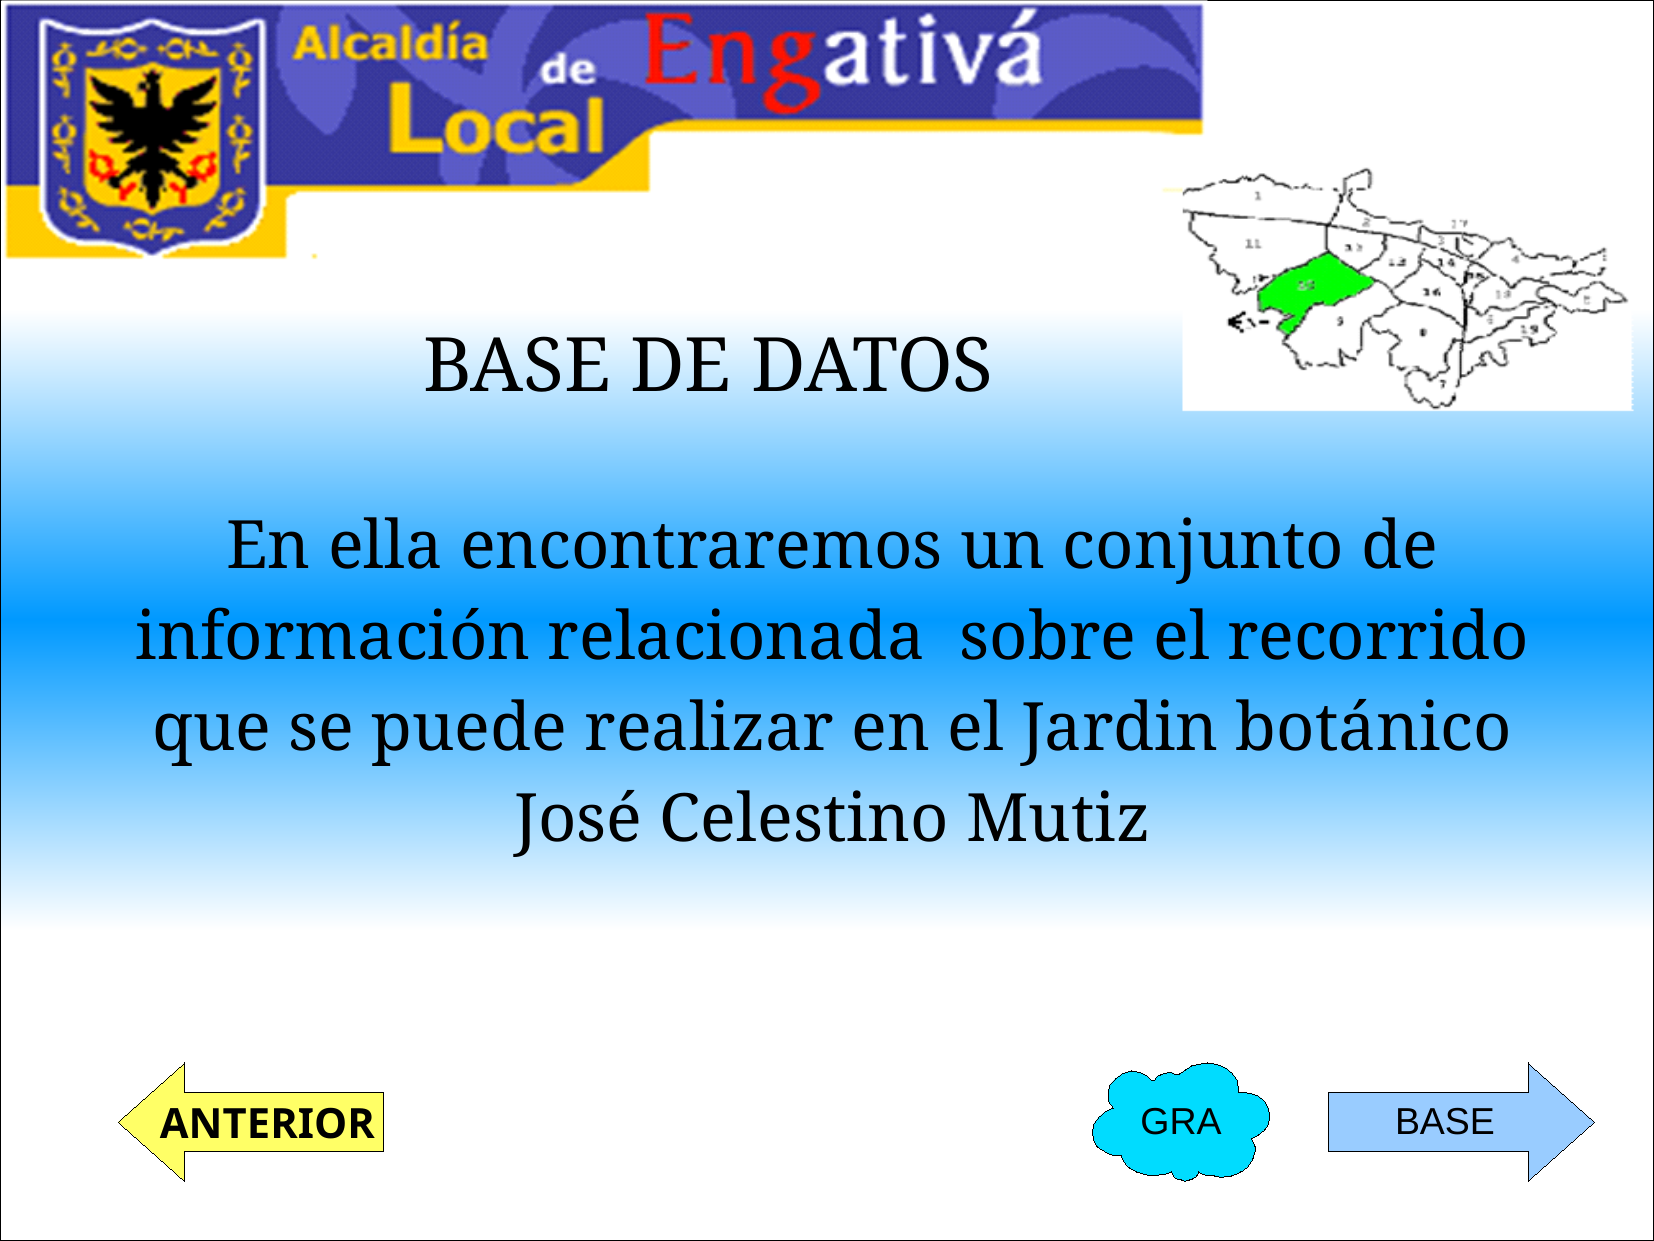

# BASE DE DATOS
En ella encontraremos un conjunto de información relacionada sobre el recorrido que se puede realizar en el Jardin botánico José Celestino Mutiz
ANTERIOR
GRA
BASE